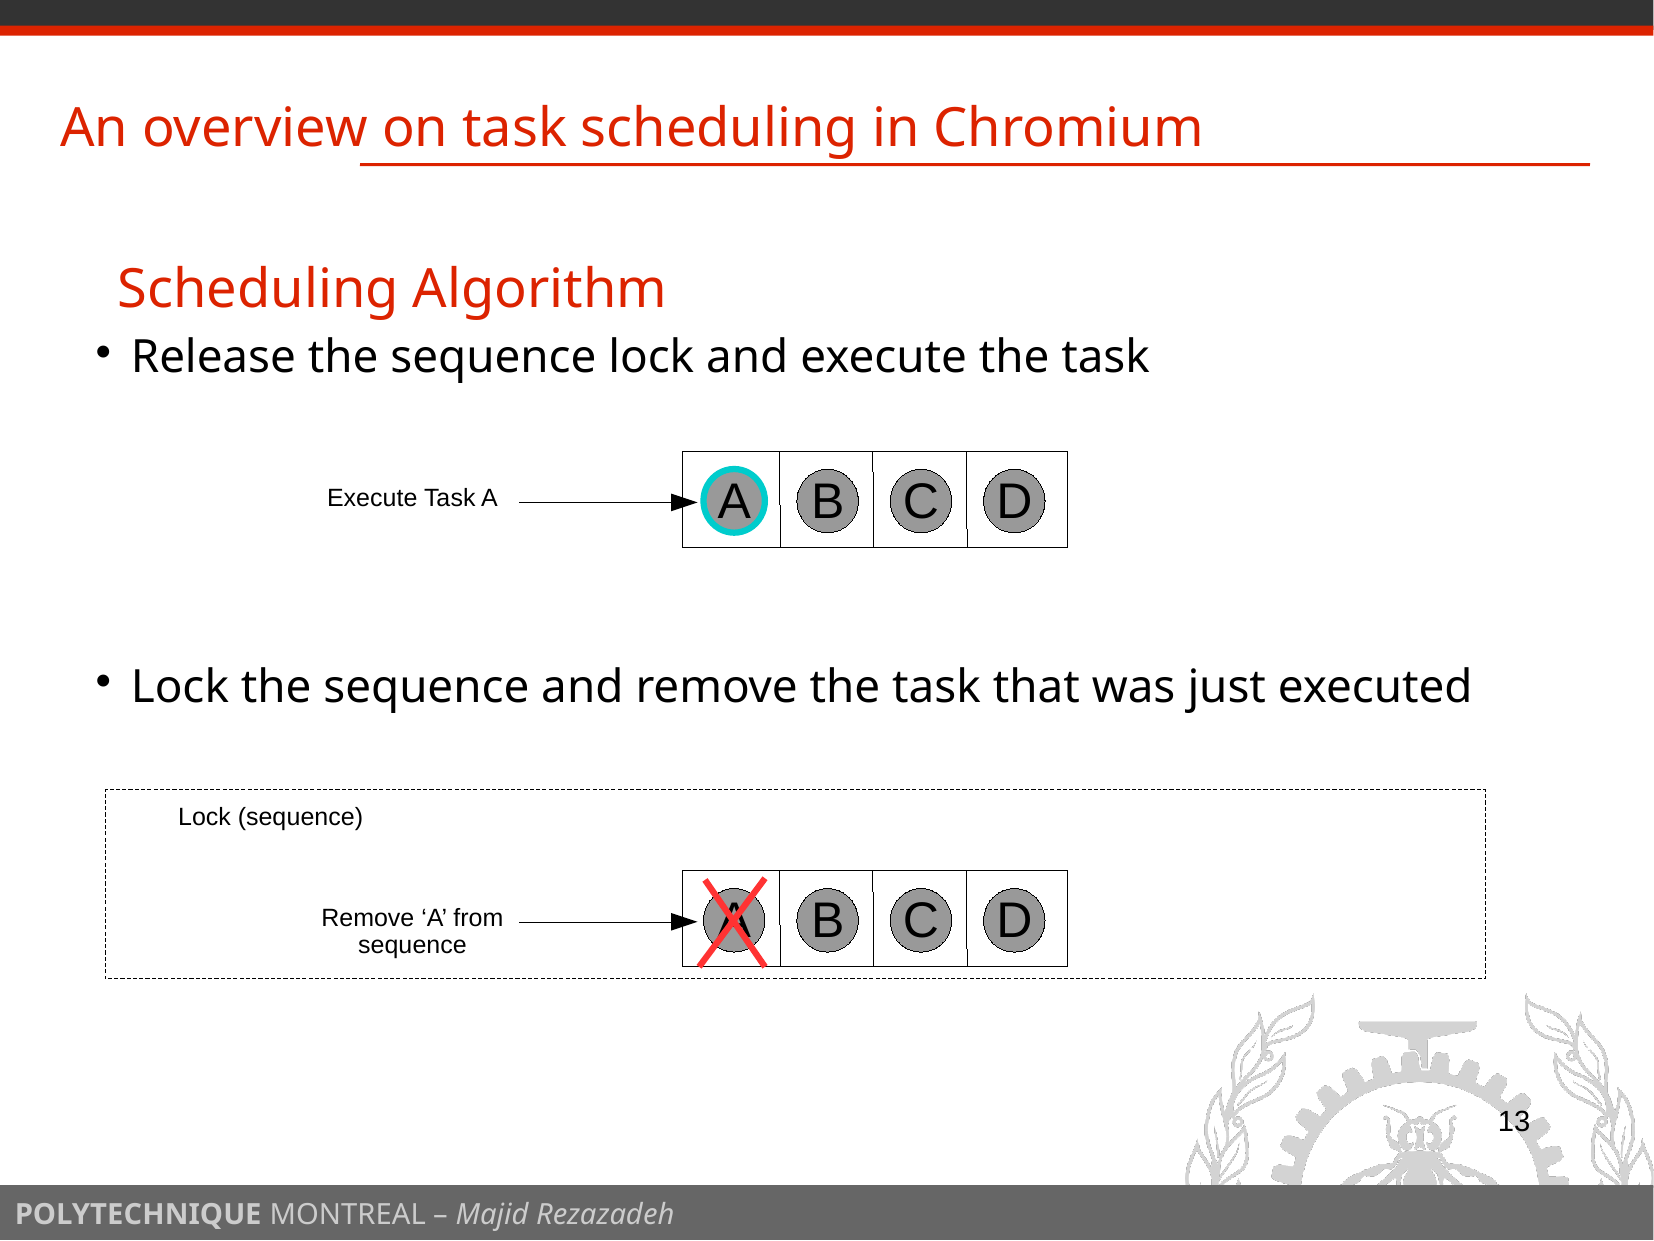

An overview on task scheduling in Chromium
Scheduling Algorithm
Release the sequence lock and execute the task
Lock the sequence and remove the task that was just executed
A
B
C
D
Execute Task A
Lock (sequence)
A
B
C
D
Remove ‘A’ from sequence
13
POLYTECHNIQUE MONTREAL – Majid Rezazadeh